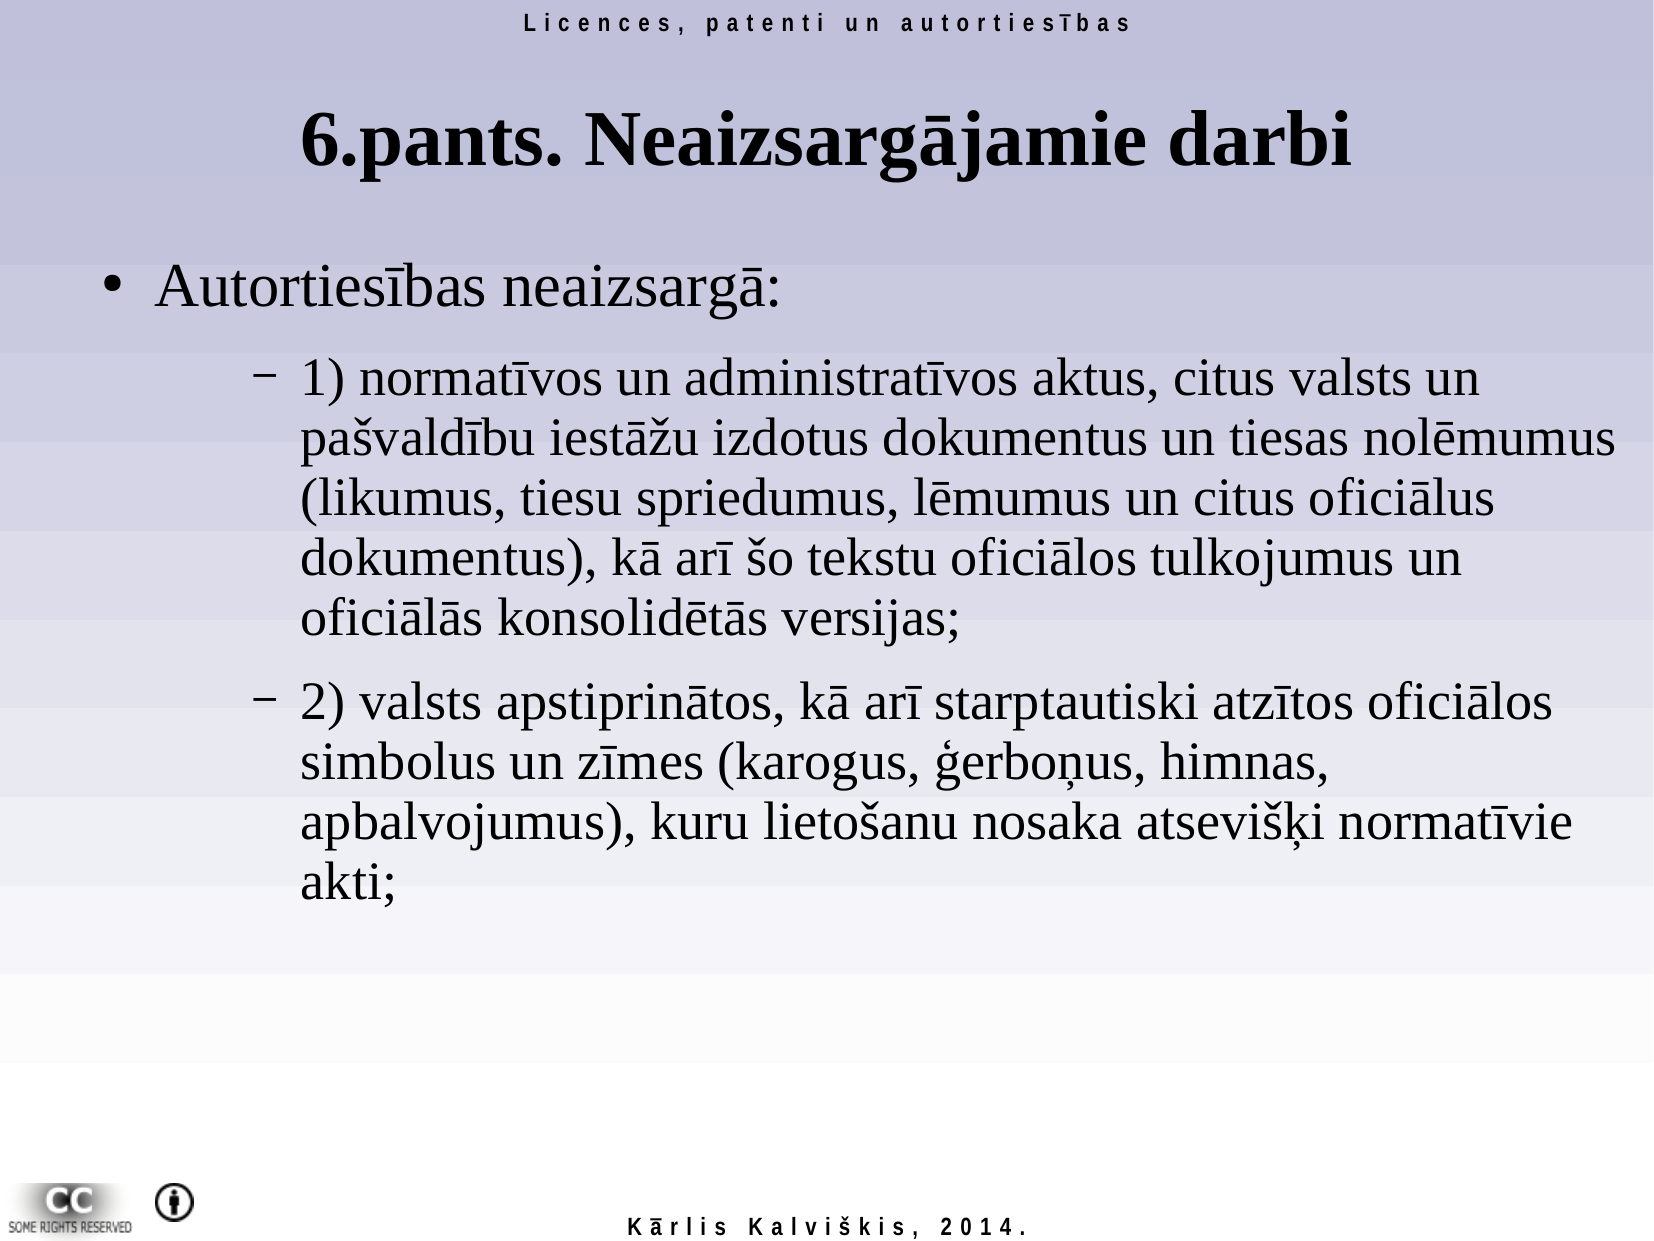

# 6.pants. Neaizsargājamie darbi
Autortiesības neaizsargā:
1) normatīvos un administratīvos aktus, citus valsts un pašvaldību iestāžu izdotus dokumentus un tiesas nolēmumus (likumus, tiesu spriedumus, lēmumus un citus oficiālus dokumentus), kā arī šo tekstu oficiālos tulkojumus un oficiālās konsolidētās versijas;
2) valsts apstiprinātos, kā arī starptautiski atzītos oficiālos simbolus un zīmes (karogus, ģerboņus, himnas, apbalvojumus), kuru lietošanu nosaka atsevišķi normatīvie akti;